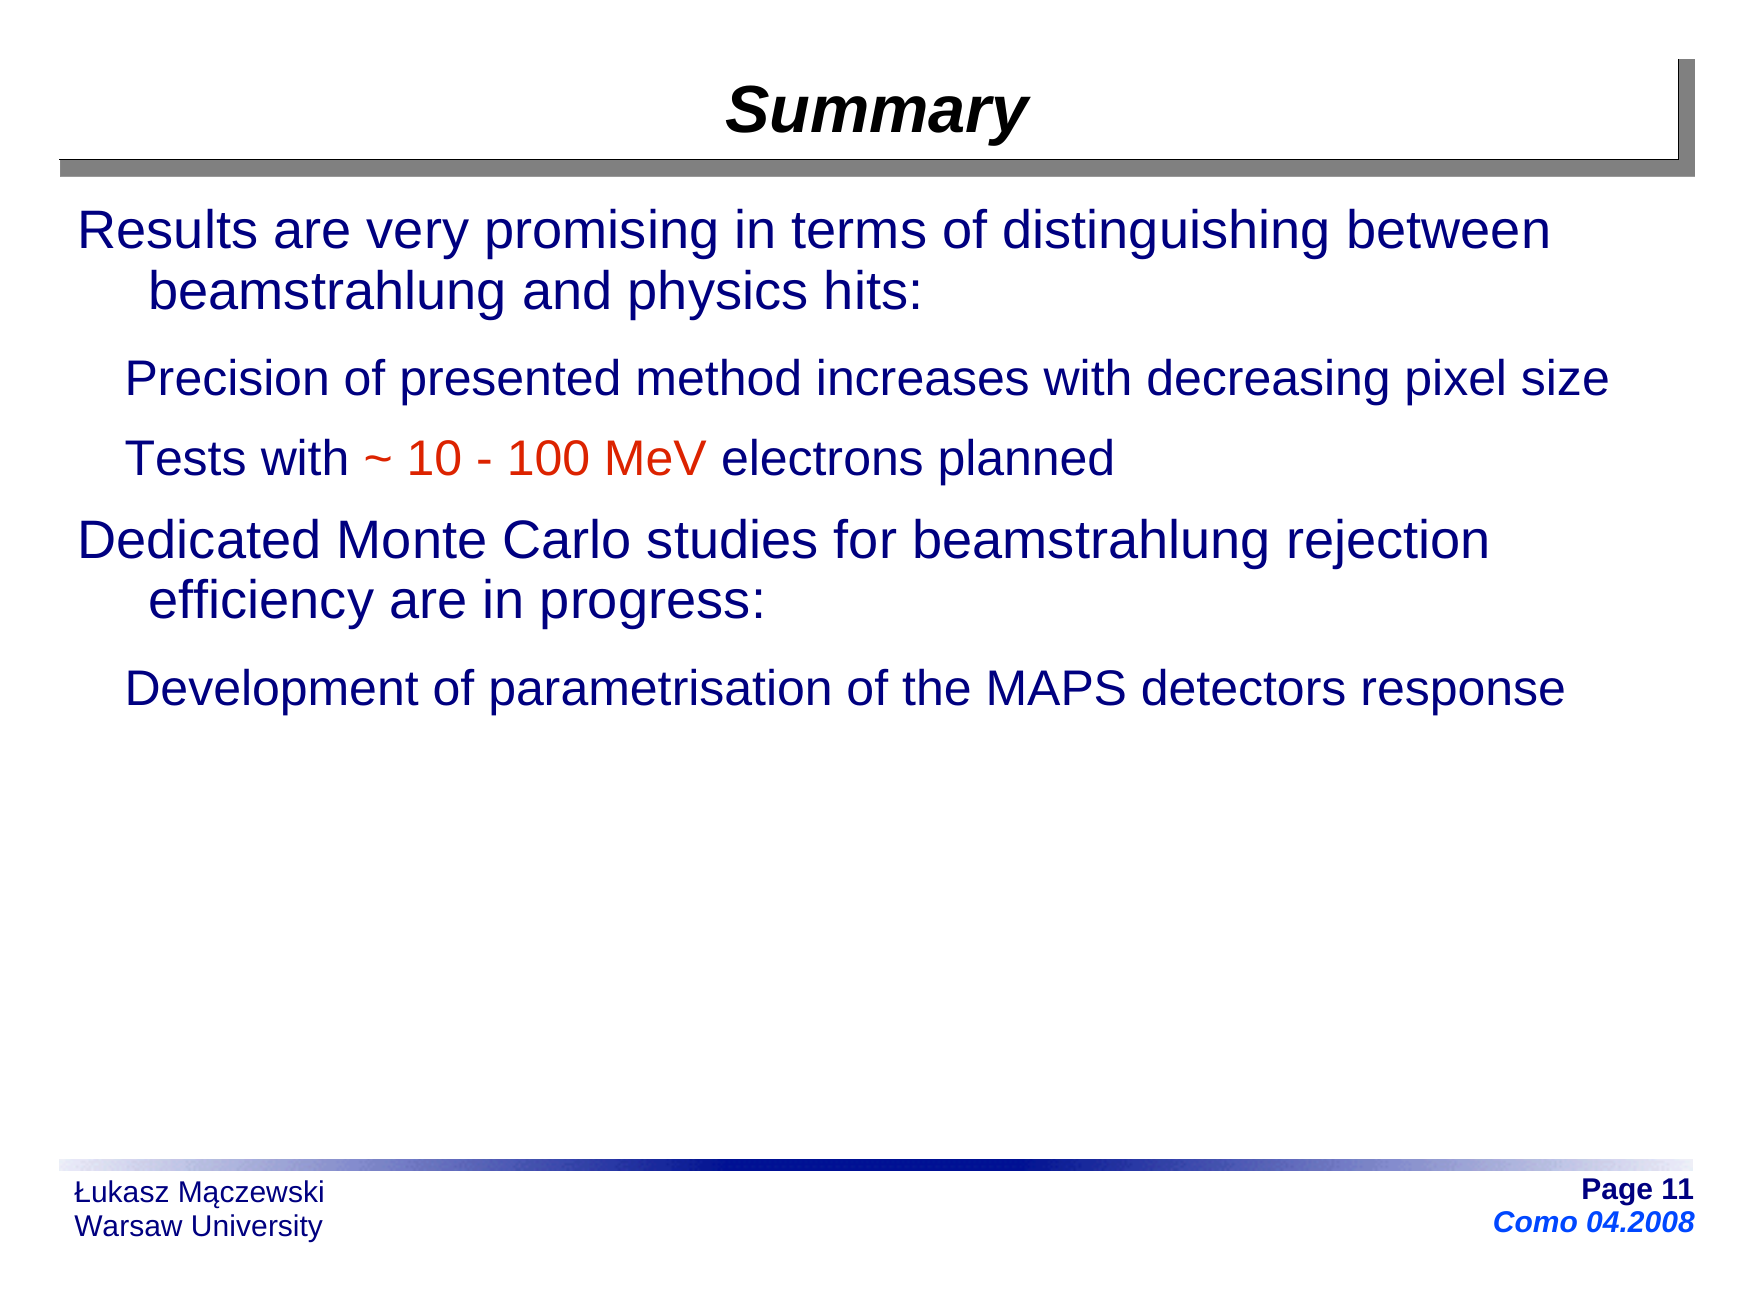

# Summary
Results are very promising in terms of distinguishing between beamstrahlung and physics hits:
Precision of presented method increases with decreasing pixel size
Tests with ~ 10 - 100 MeV electrons planned
Dedicated Monte Carlo studies for beamstrahlung rejection efficiency are in progress:
Development of parametrisation of the MAPS detectors response